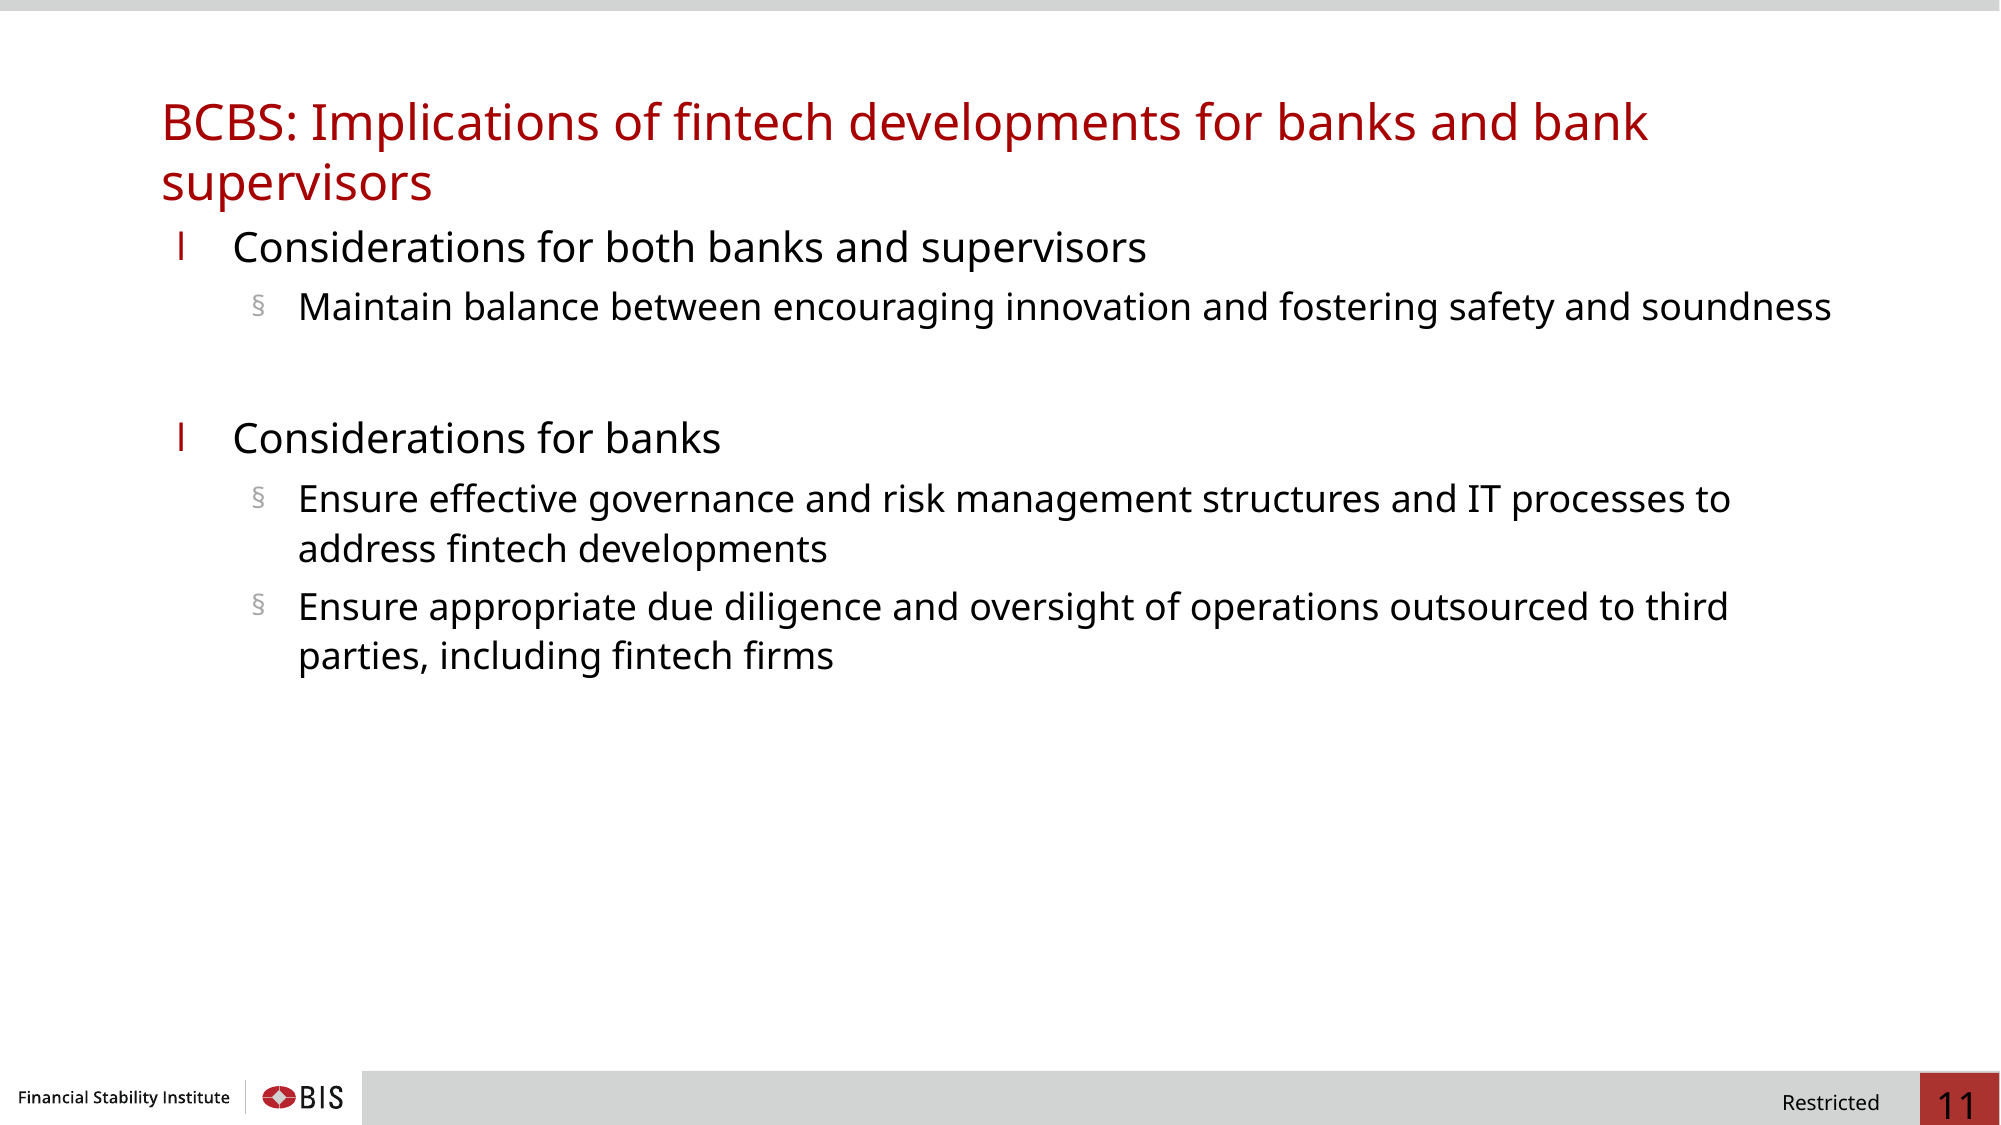

# BCBS: Implications of fintech developments for banks and bank supervisors
Considerations for both banks and supervisors
Maintain balance between encouraging innovation and fostering safety and soundness
Considerations for banks
Ensure effective governance and risk management structures and IT processes to address fintech developments
Ensure appropriate due diligence and oversight of operations outsourced to third parties, including fintech firms